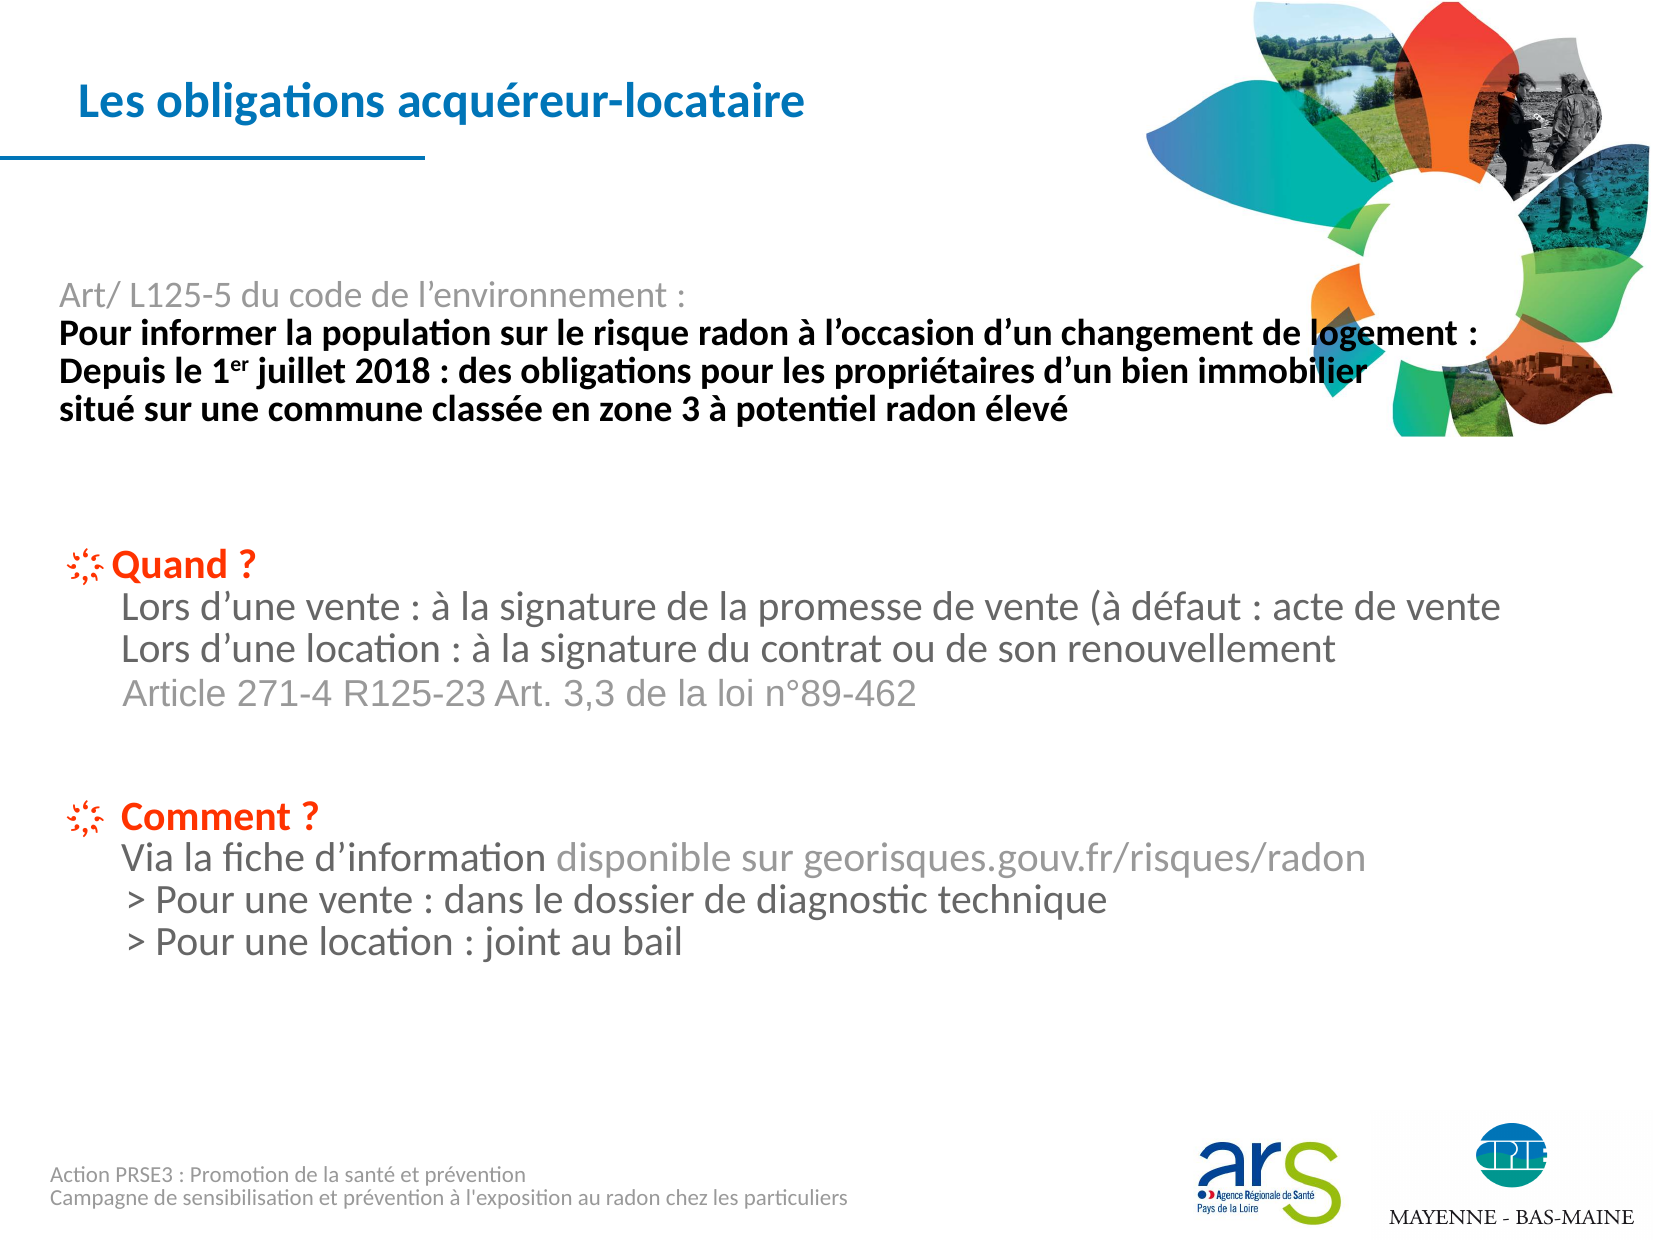

Les obligations acquéreur-locataire
Art/ L125-5 du code de l’environnement :
Pour informer la population sur le risque radon à l’occasion d’un changement de logement :
Depuis le 1er juillet 2018 : des obligations pour les propriétaires d’un bien immobilier
situé sur une commune classée en zone 3 à potentiel radon élevé
 ҉ Quand ?
 Lors d’une vente : à la signature de la promesse de vente (à défaut : acte de vente
 Lors d’une location : à la signature du contrat ou de son renouvellement
 Article 271-4 R125-23 Art. 3,3 de la loi n°89-462
 ҉ Comment ?
 Via la fiche d’information disponible sur georisques.gouv.fr/risques/radon
 > Pour une vente : dans le dossier de diagnostic technique
 > Pour une location : joint au bail
Action PRSE3 : Promotion de la santé et prévention
Campagne de sensibilisation et prévention à l'exposition au radon chez les particuliers